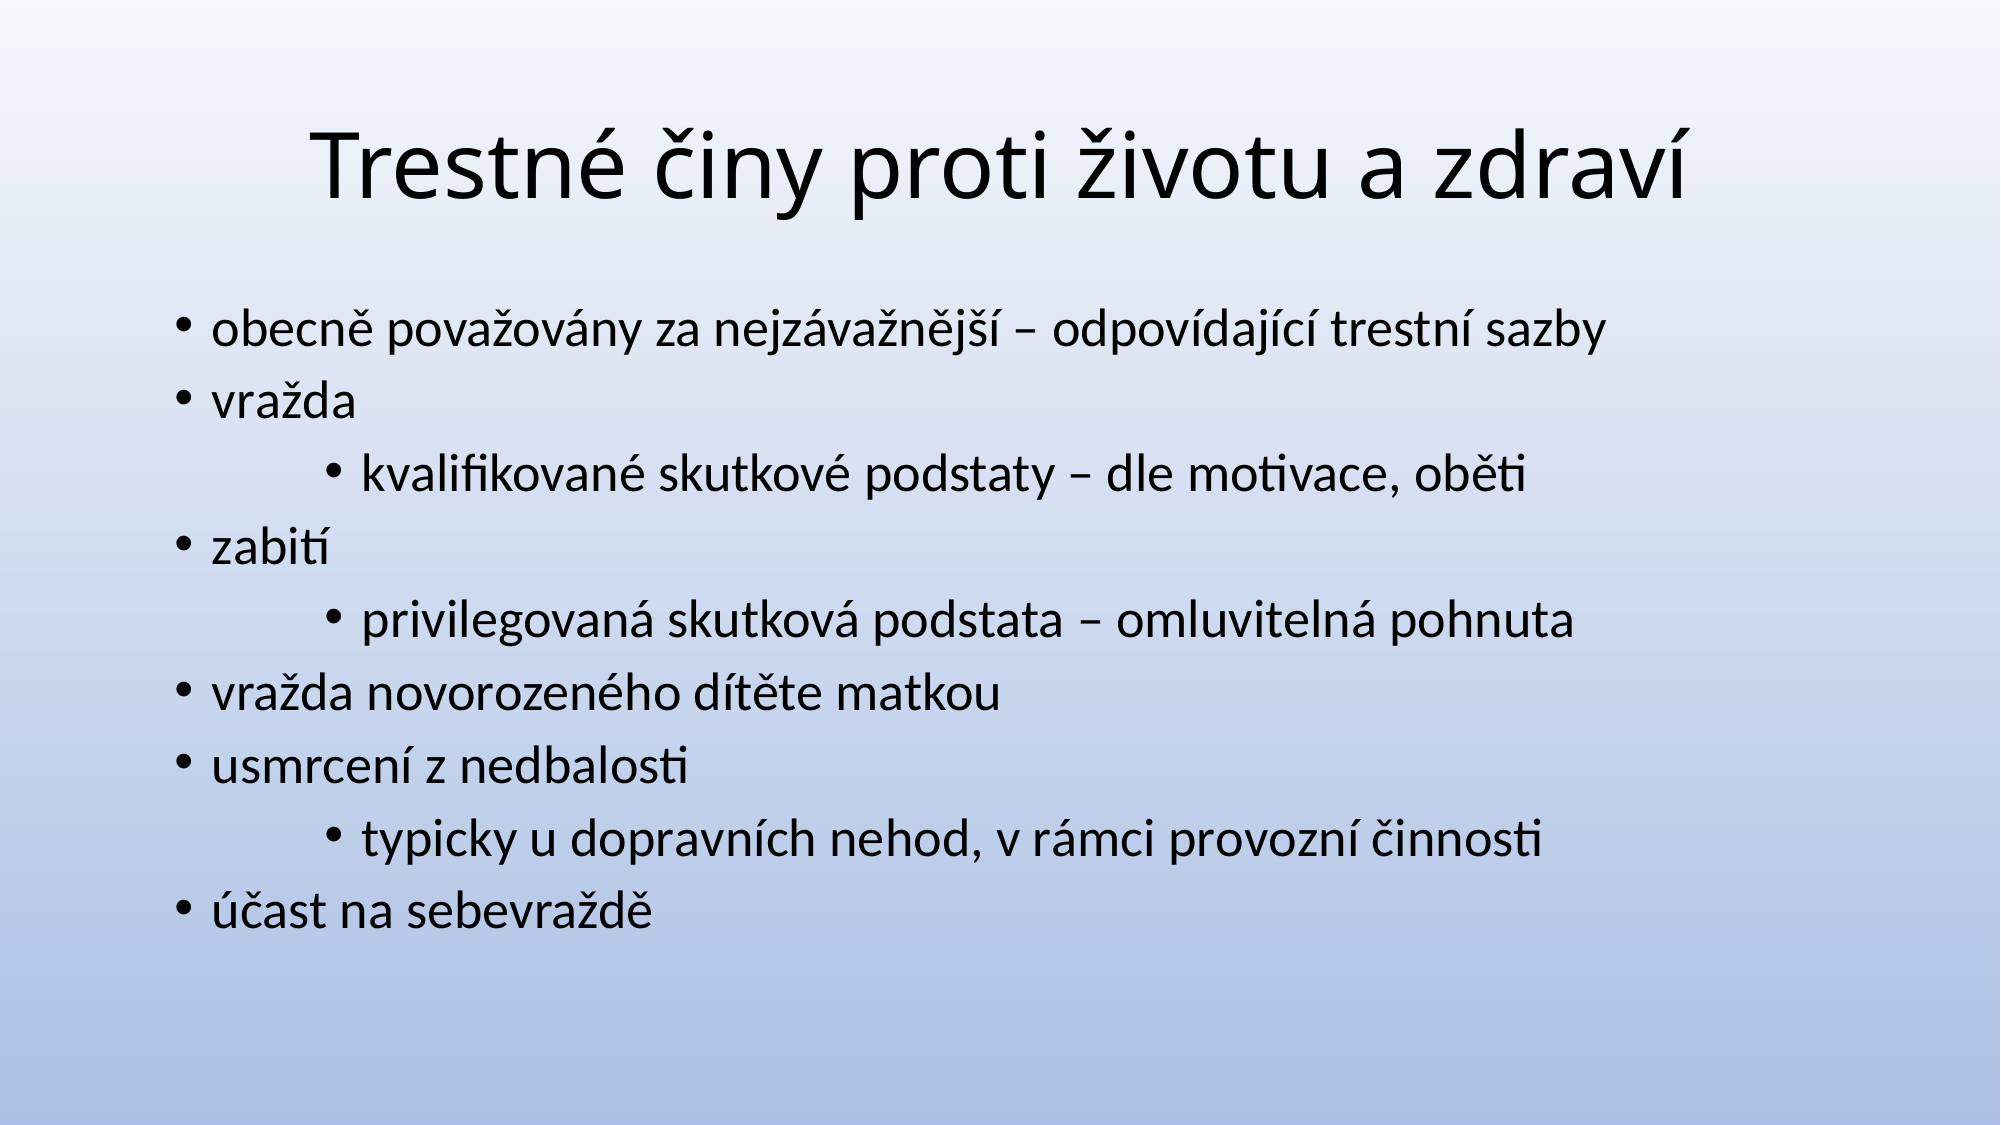

# Trestné činy proti životu a zdraví
obecně považovány za nejzávažnější – odpovídající trestní sazby
vražda
kvalifikované skutkové podstaty – dle motivace, oběti
zabití
privilegovaná skutková podstata – omluvitelná pohnuta
vražda novorozeného dítěte matkou
usmrcení z nedbalosti
typicky u dopravních nehod, v rámci provozní činnosti
účast na sebevraždě